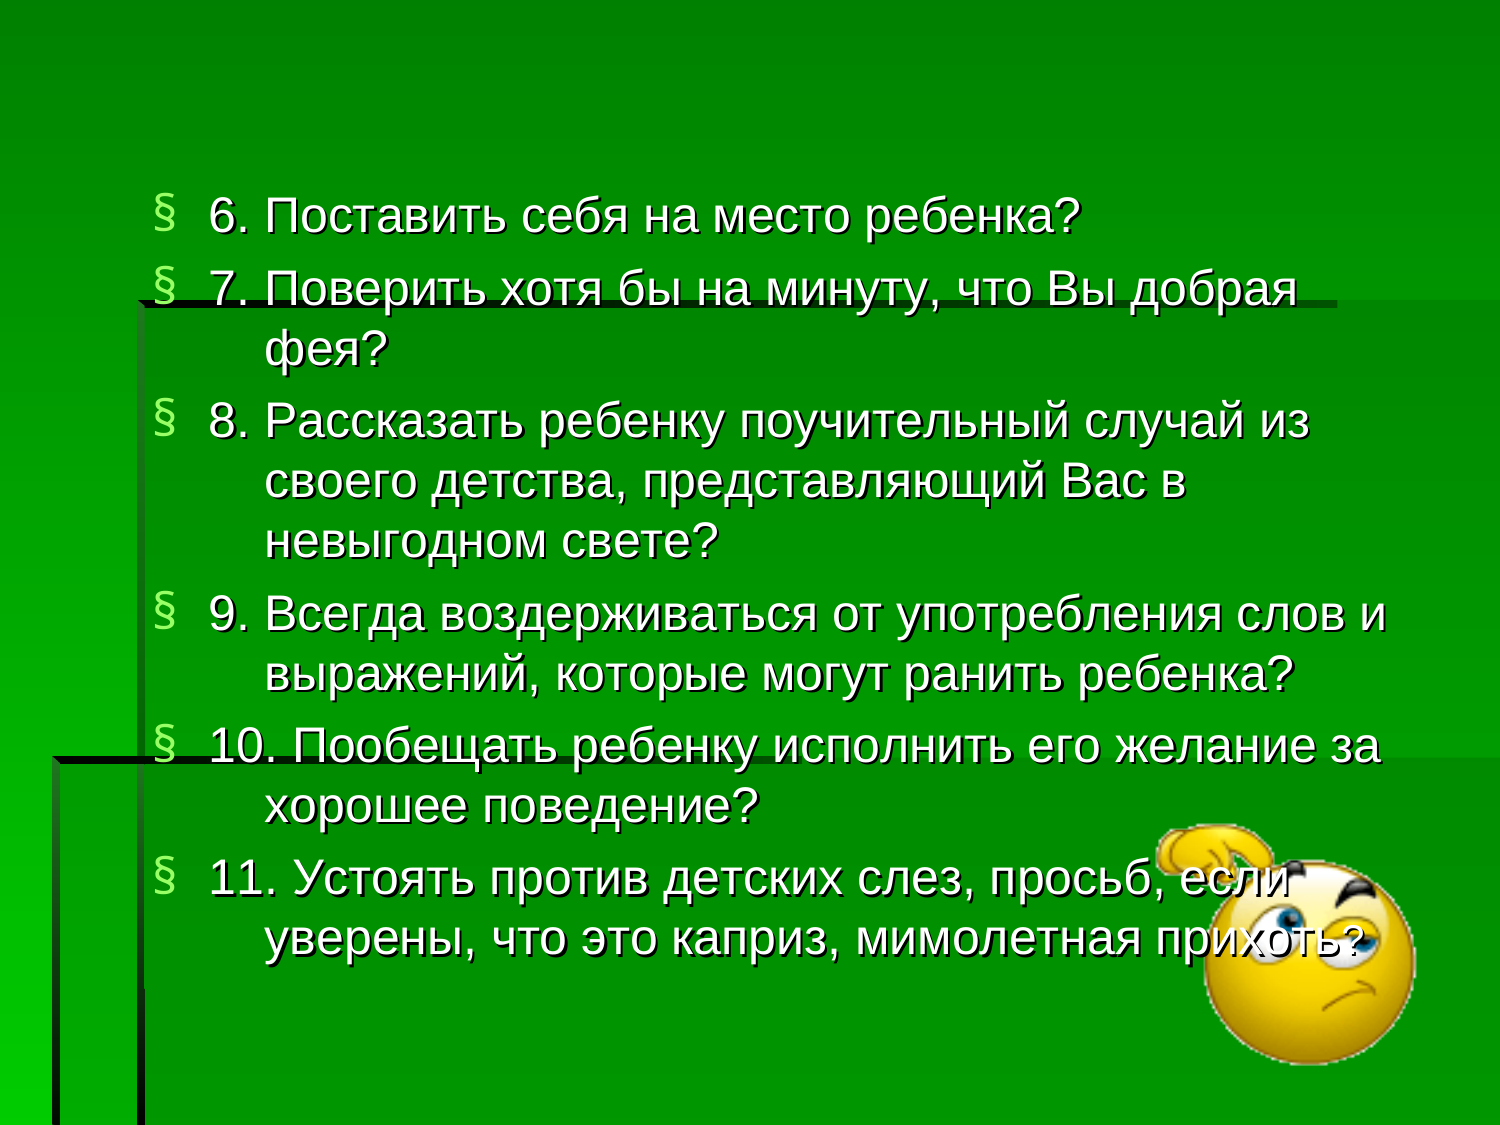

#
6. Поставить себя на место ребенка?
7. Поверить хотя бы на минуту, что Вы добрая фея?
8. Рассказать ребенку поучительный случай из своего детства, представляющий Вас в невыгодном свете?
9. Всегда воздерживаться от употребления слов и выражений, которые могут ранить ребенка?
10. Пообещать ребенку исполнить его желание за хорошее поведение?
11. Устоять против детских слез, просьб, если уверены, что это каприз, мимолетная прихоть?